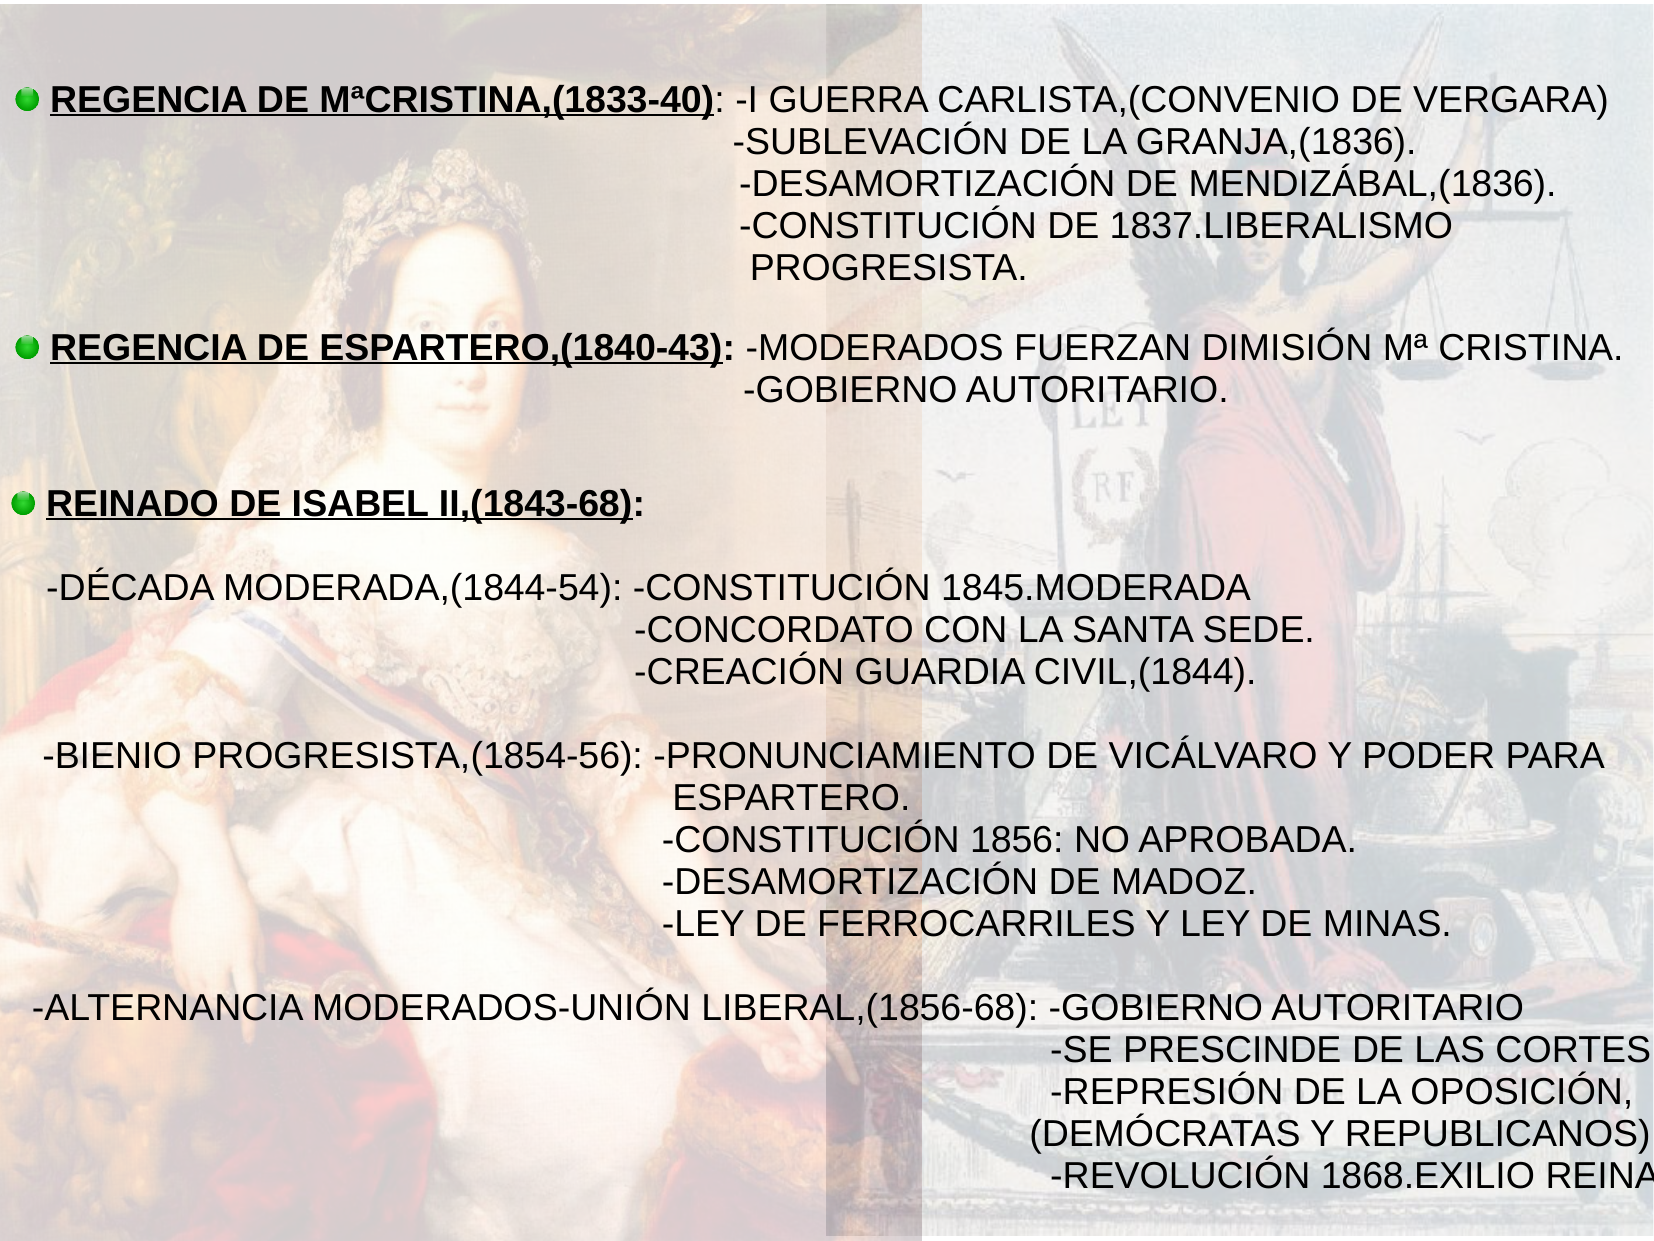

REGENCIA DE MªCRISTINA,(1833-40): -I GUERRA CARLISTA,(CONVENIO DE VERGARA)
 -SUBLEVACIÓN DE LA GRANJA,(1836).
 -DESAMORTIZACIÓN DE MENDIZÁBAL,(1836).
 -CONSTITUCIÓN DE 1837.LIBERALISMO
 PROGRESISTA.
REGENCIA DE ESPARTERO,(1840-43): -MODERADOS FUERZAN DIMISIÓN Mª CRISTINA.
 -GOBIERNO AUTORITARIO.
REINADO DE ISABEL II,(1843-68):
-DÉCADA MODERADA,(1844-54): -CONSTITUCIÓN 1845.MODERADA
 -CONCORDATO CON LA SANTA SEDE.
 -CREACIÓN GUARDIA CIVIL,(1844).
 -BIENIO PROGRESISTA,(1854-56): -PRONUNCIAMIENTO DE VICÁLVARO Y PODER PARA
 ESPARTERO.
 -CONSTITUCIÓN 1856: NO APROBADA.
 -DESAMORTIZACIÓN DE MADOZ.
 -LEY DE FERROCARRILES Y LEY DE MINAS.
 -ALTERNANCIA MODERADOS-UNIÓN LIBERAL,(1856-68): -GOBIERNO AUTORITARIO
 -SE PRESCINDE DE LAS CORTES
 -REPRESIÓN DE LA OPOSICIÓN,
 (DEMÓCRATAS Y REPUBLICANOS)
 -REVOLUCIÓN 1868.EXILIO REINA